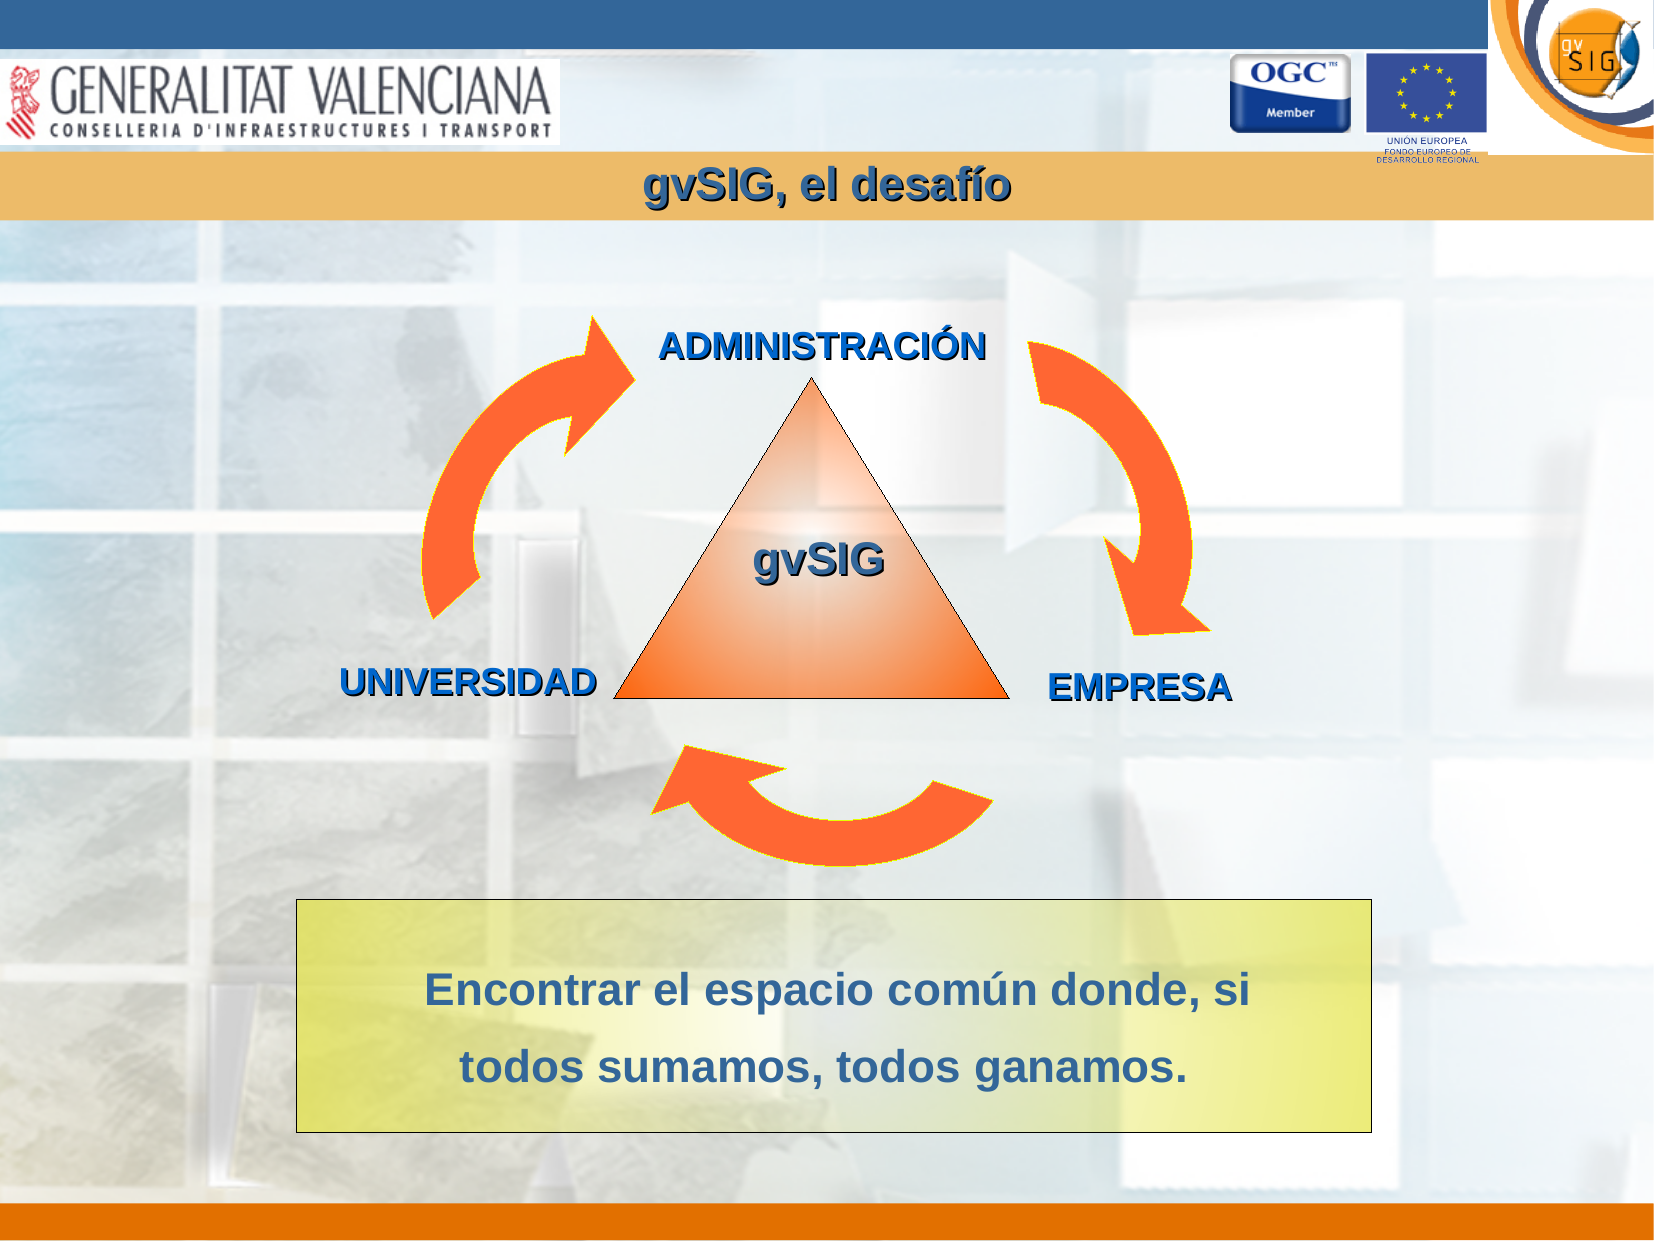

gvSIG, el desafío
ADMINISTRACIÓN
gvSIG
UNIVERSIDAD
EMPRESA
Encontrar el espacio común donde, si todos sumamos, todos ganamos.